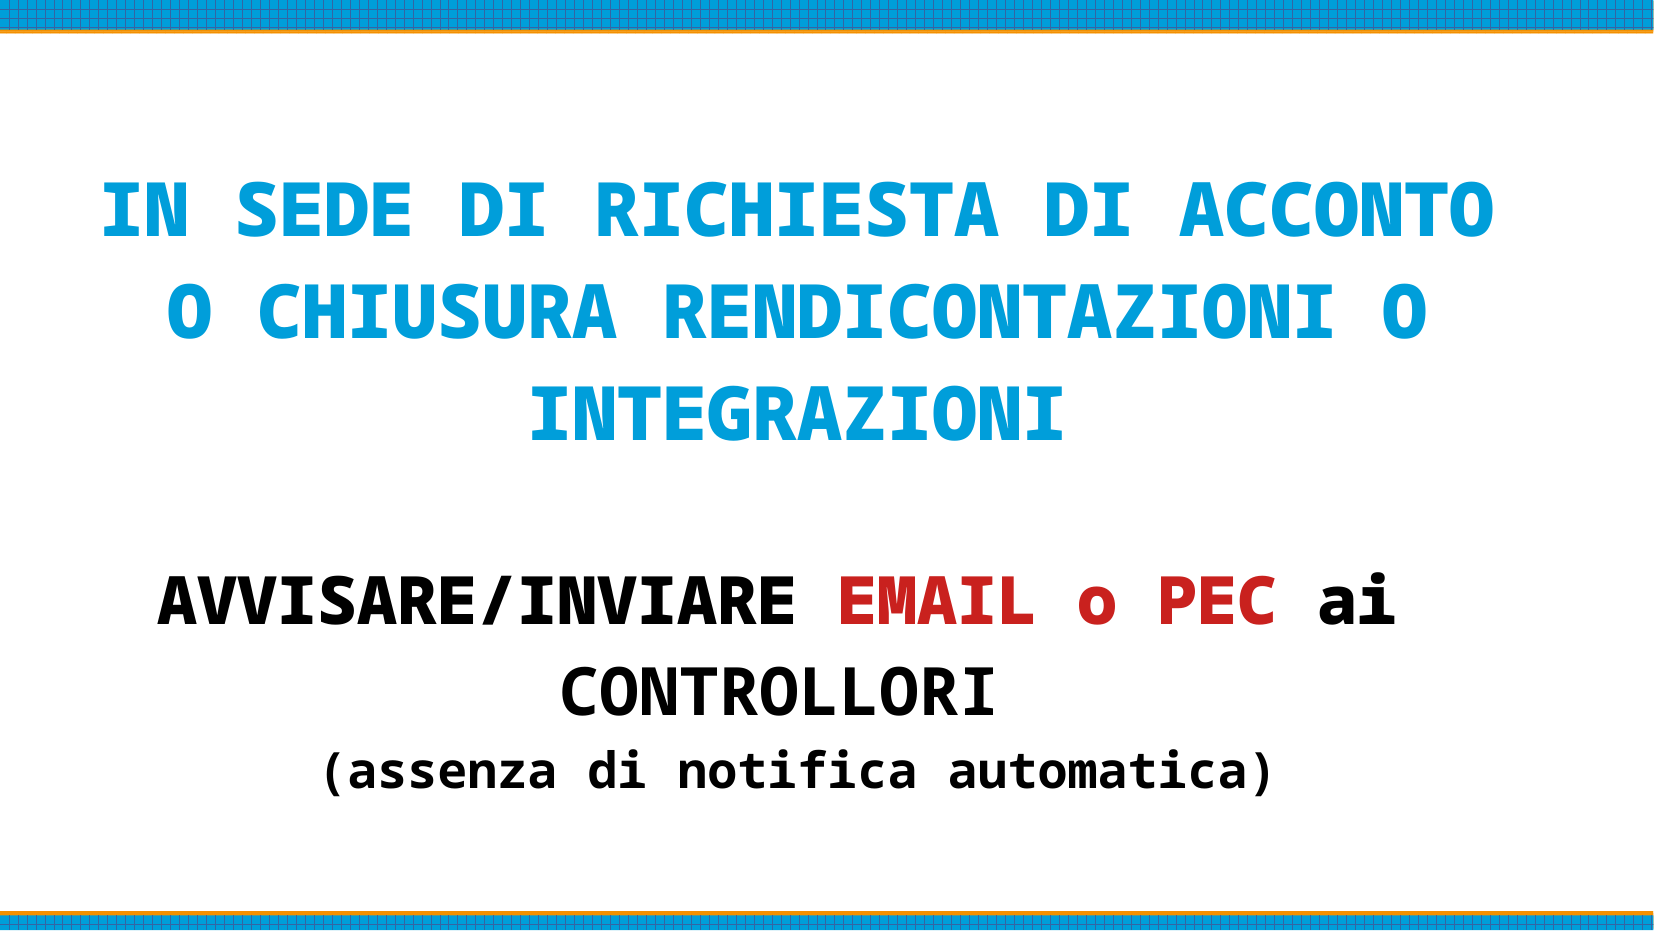

# IN SEDE DI RICHIESTA DI ACCONTO O CHIUSURA RENDICONTAZIONI O INTEGRAZIONI
AVVISARE/INVIARE EMAIL o PEC ai CONTROLLORI
(assenza di notifica automatica)